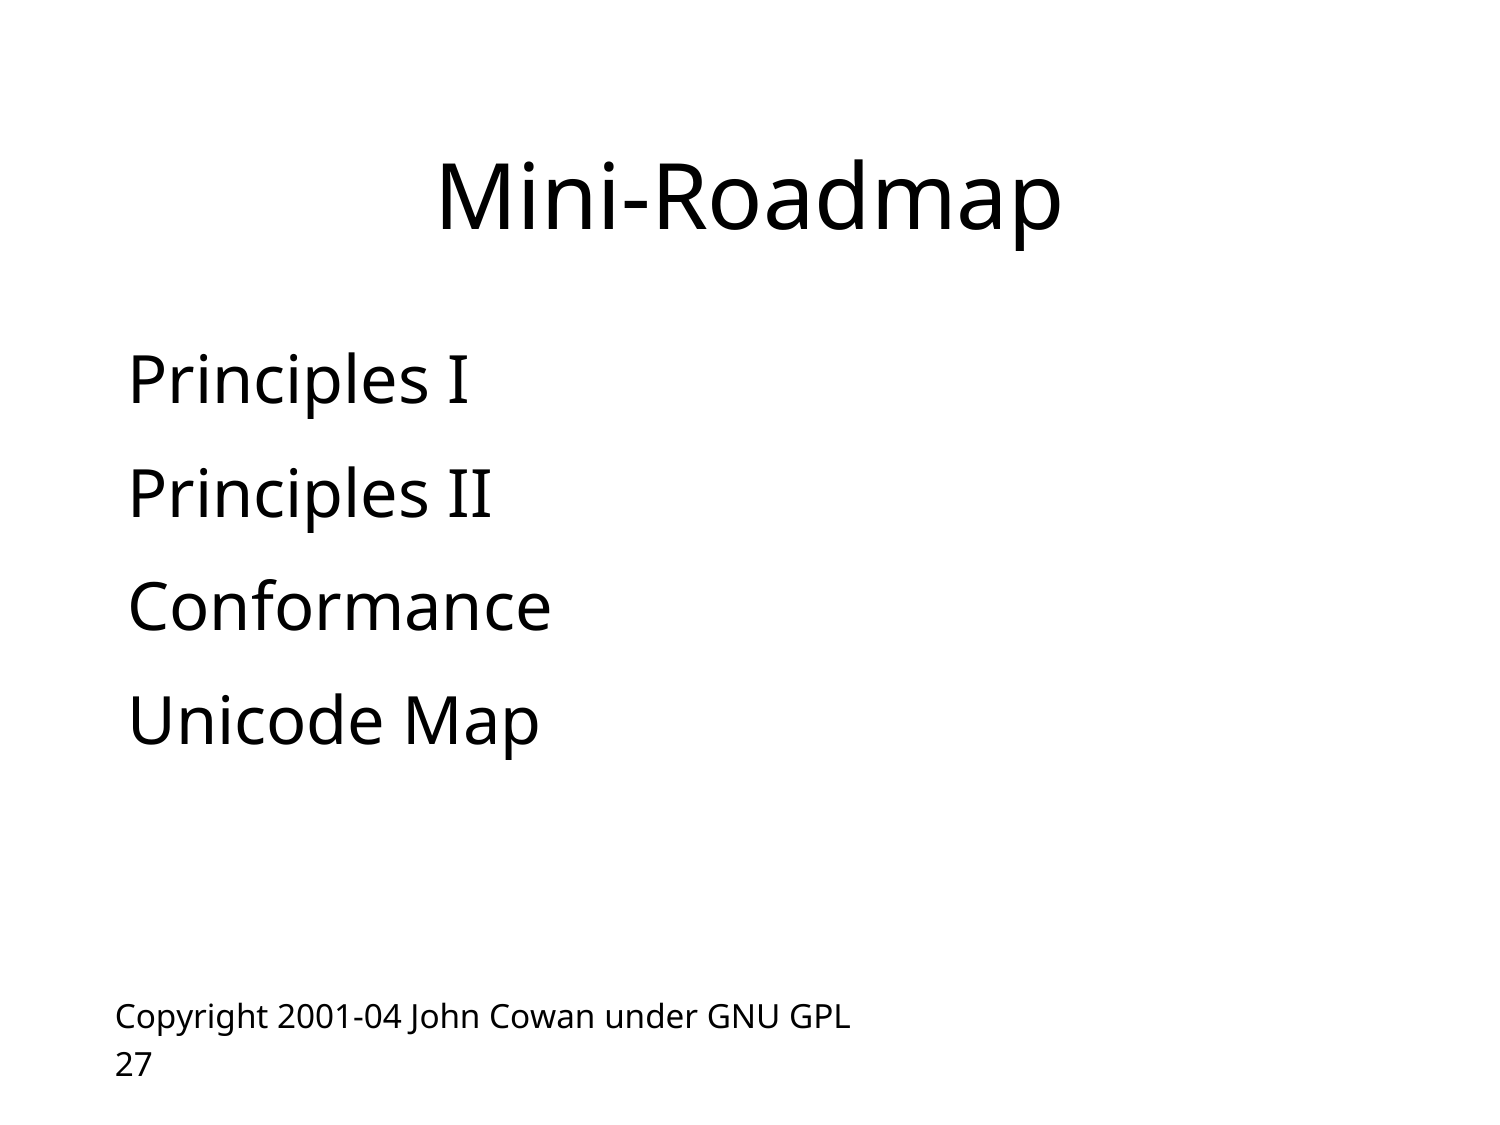

# Mini-Roadmap
Principles I
Principles II
Conformance
Unicode Map